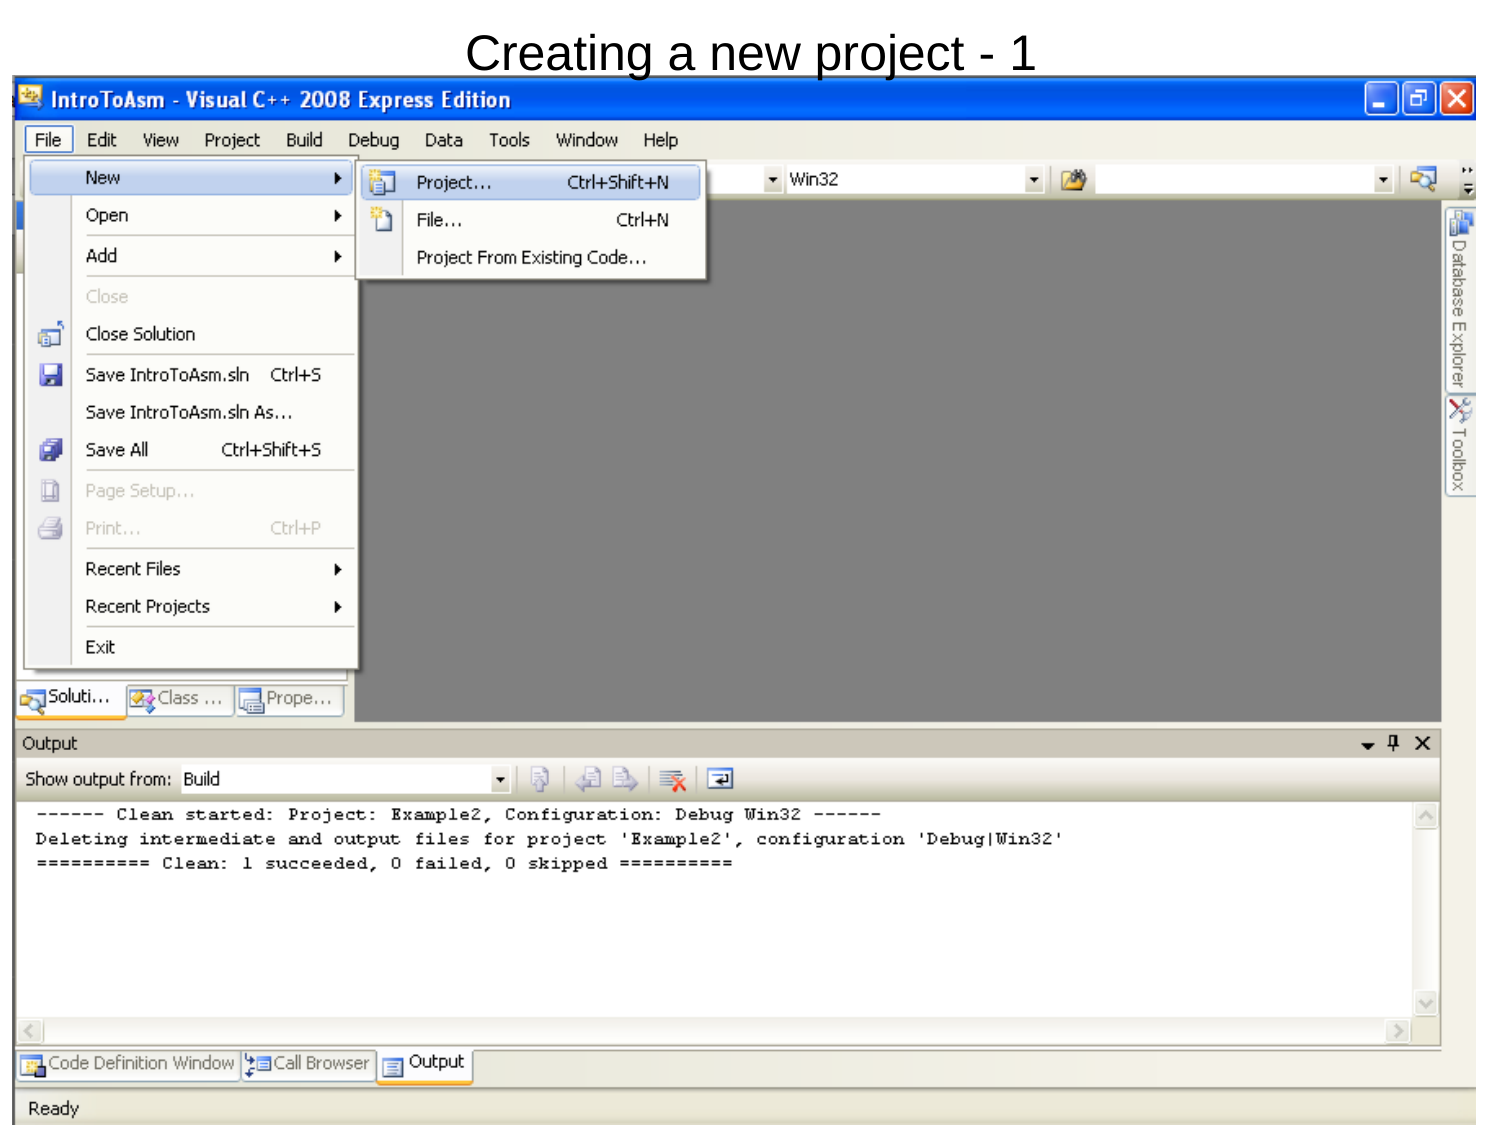

Creating a new project - 1
# Creating a new project 1